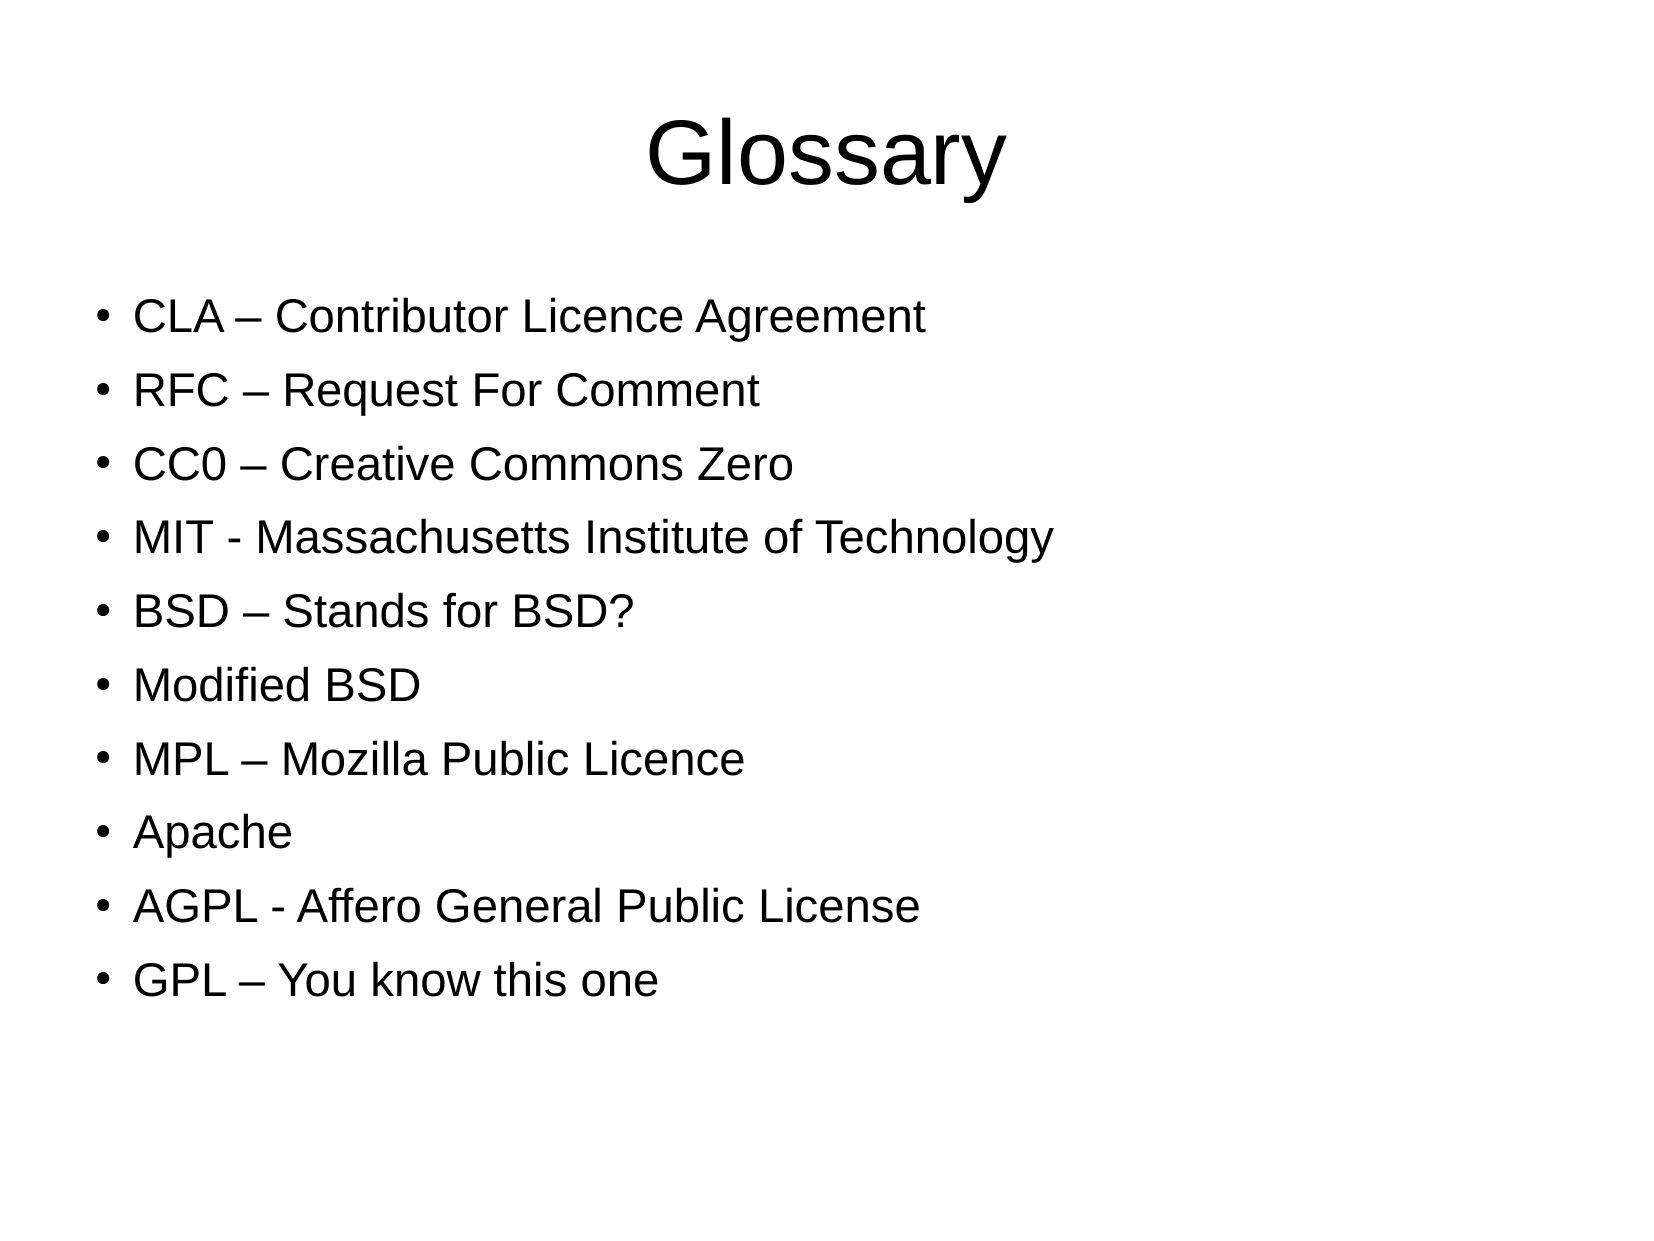

# Glossary
CLA – Contributor Licence Agreement
RFC – Request For Comment
CC0 – Creative Commons Zero
MIT - Massachusetts Institute of Technology
BSD – Stands for BSD?
Modified BSD
MPL – Mozilla Public Licence
Apache
AGPL - Affero General Public License
GPL – You know this one